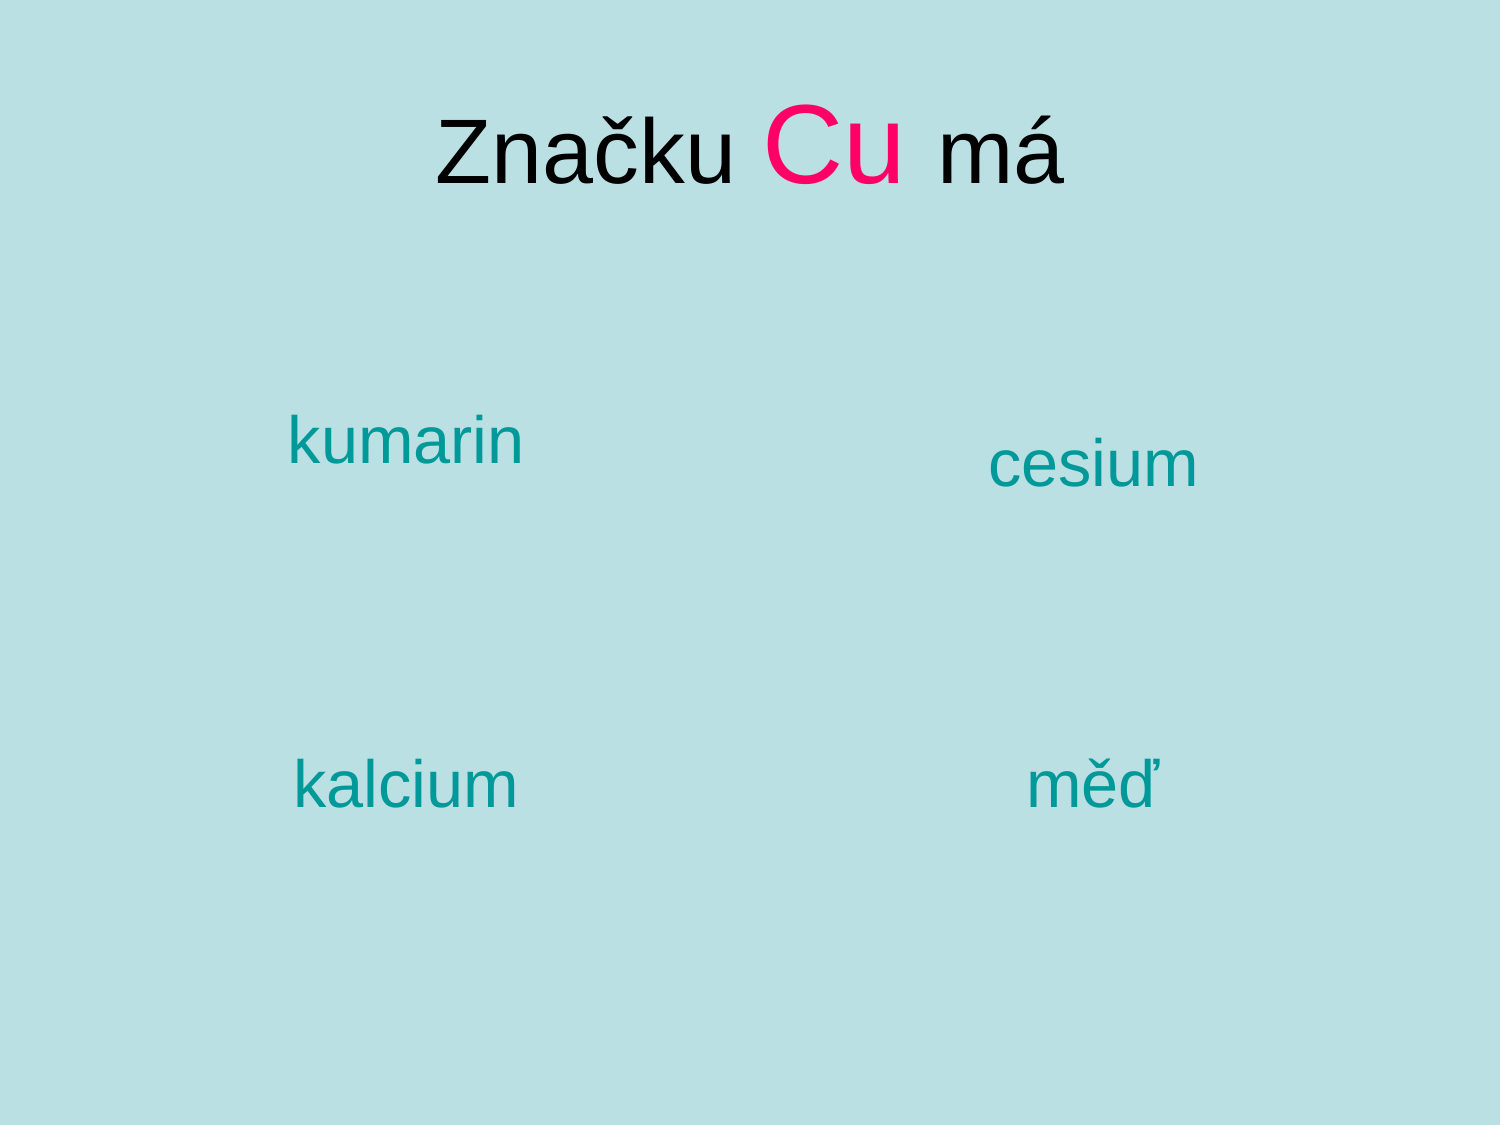

# Značku Cu má
| kumarin |
| --- |
| cesium |
| --- |
| kalcium |
| --- |
| měď |
| --- |